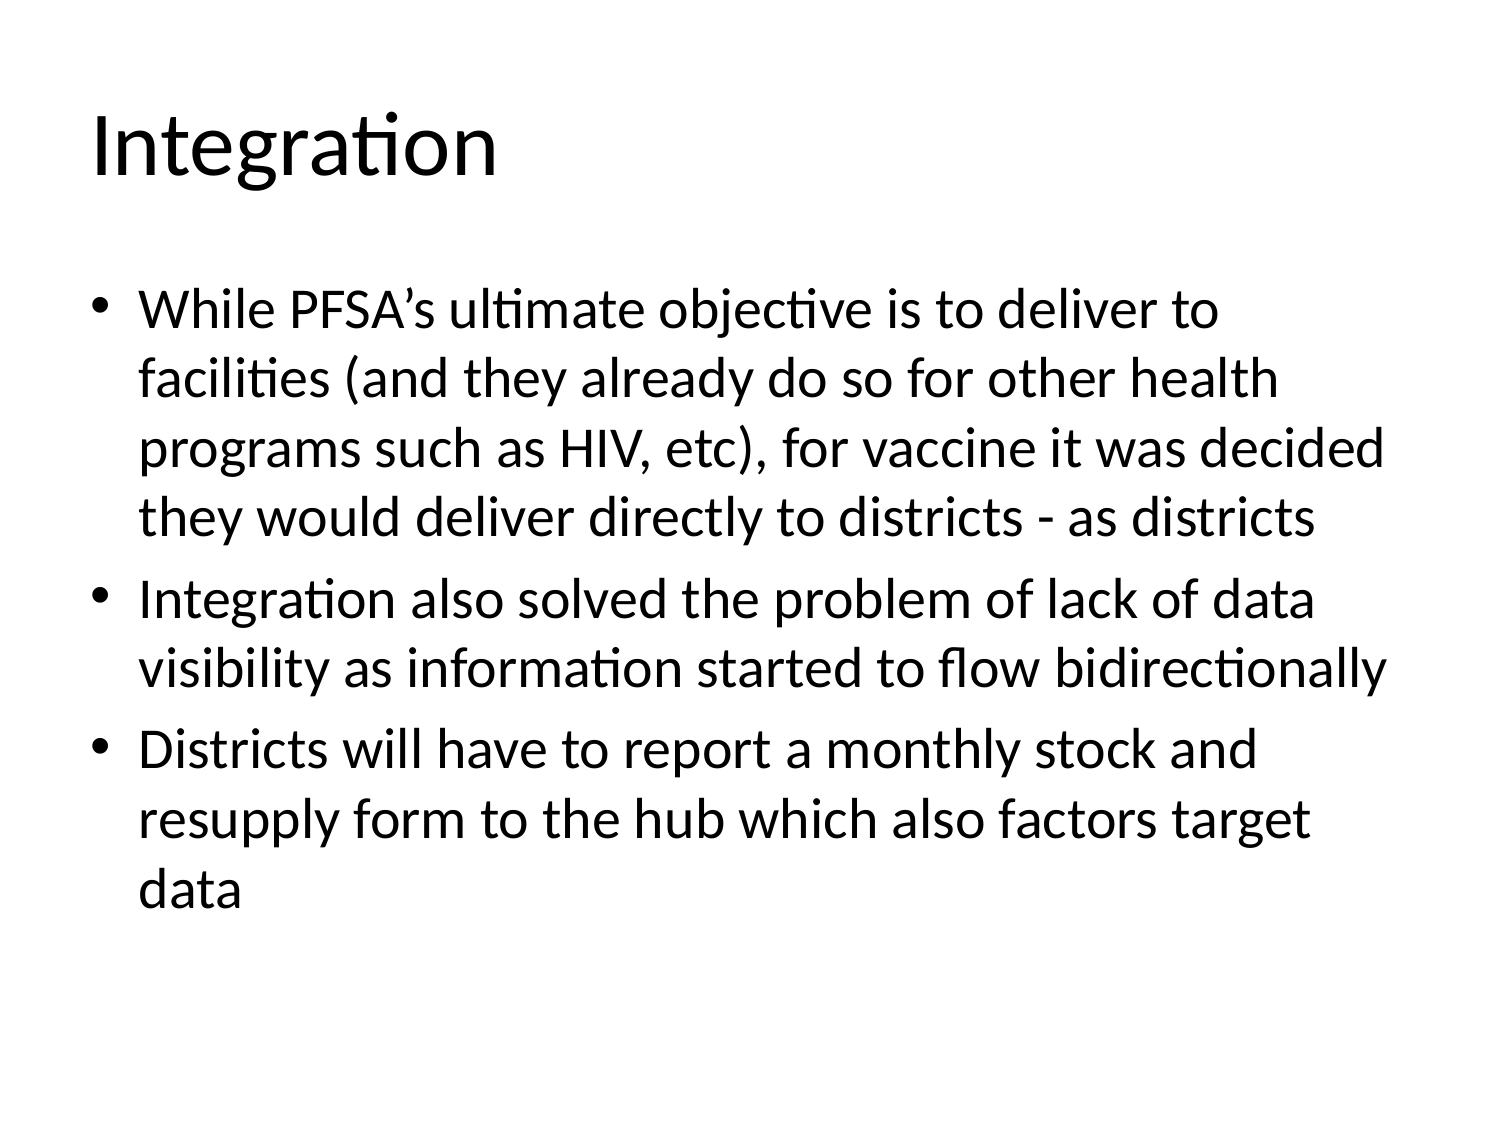

# Integration
While PFSA’s ultimate objective is to deliver to facilities (and they already do so for other health programs such as HIV, etc), for vaccine it was decided they would deliver directly to districts - as districts
Integration also solved the problem of lack of data visibility as information started to flow bidirectionally
Districts will have to report a monthly stock and resupply form to the hub which also factors target data